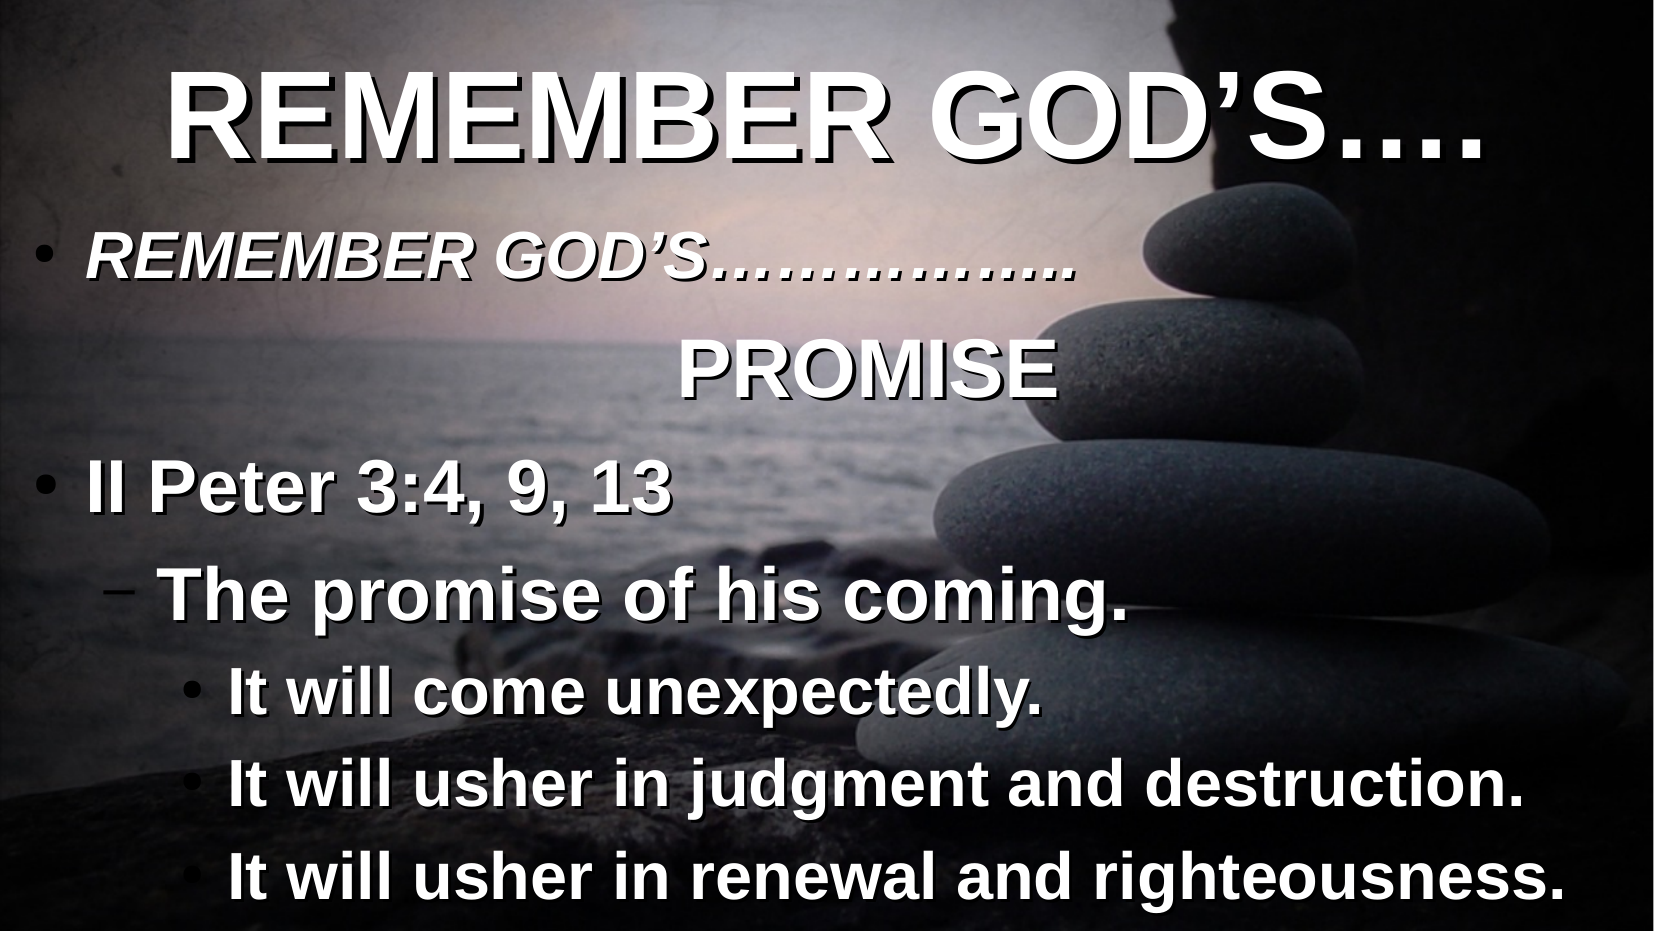

# REMEMBER GOD’S….
REMEMBER GOD’S……………..
PROMISE
II Peter 3:4, 9, 13
The promise of his coming.
It will come unexpectedly.
It will usher in judgment and destruction.
It will usher in renewal and righteousness.